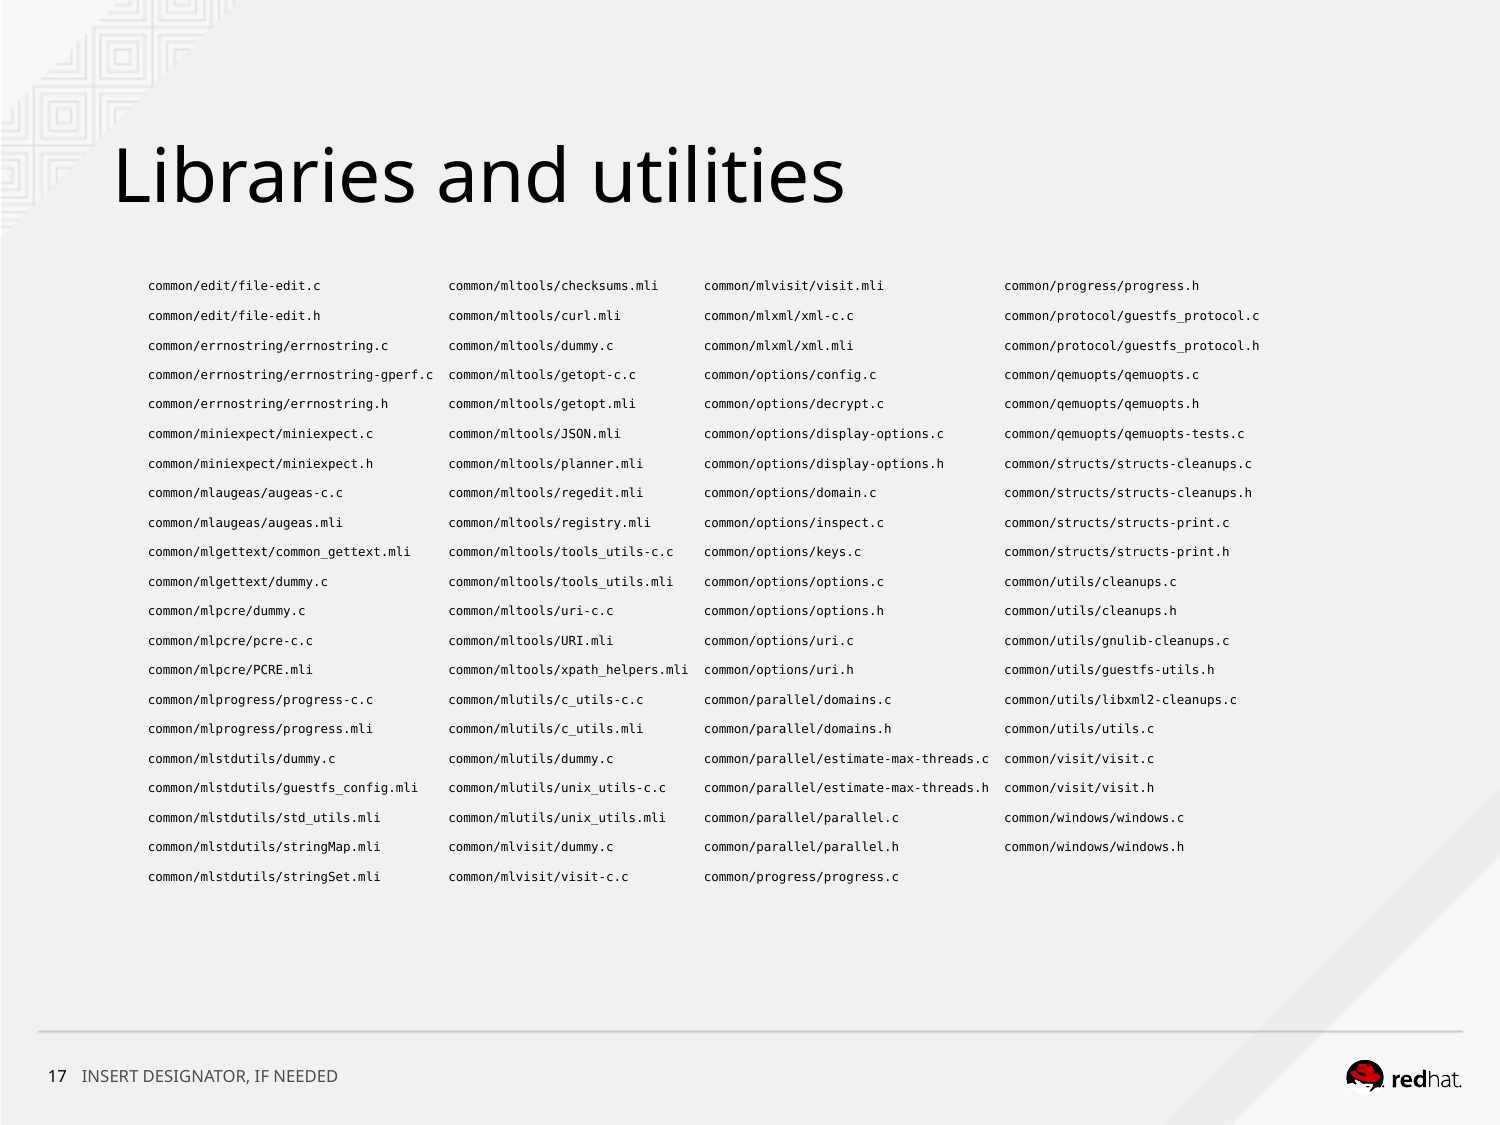

# Libraries and utilities
common/edit/file-edit.c common/mltools/checksums.mli common/mlvisit/visit.mli common/progress/progress.h
common/edit/file-edit.h common/mltools/curl.mli common/mlxml/xml-c.c common/protocol/guestfs_protocol.c
common/errnostring/errnostring.c common/mltools/dummy.c common/mlxml/xml.mli common/protocol/guestfs_protocol.h
common/errnostring/errnostring-gperf.c common/mltools/getopt-c.c common/options/config.c common/qemuopts/qemuopts.c
common/errnostring/errnostring.h common/mltools/getopt.mli common/options/decrypt.c common/qemuopts/qemuopts.h
common/miniexpect/miniexpect.c common/mltools/JSON.mli common/options/display-options.c common/qemuopts/qemuopts-tests.c
common/miniexpect/miniexpect.h common/mltools/planner.mli common/options/display-options.h common/structs/structs-cleanups.c
common/mlaugeas/augeas-c.c common/mltools/regedit.mli common/options/domain.c common/structs/structs-cleanups.h
common/mlaugeas/augeas.mli common/mltools/registry.mli common/options/inspect.c common/structs/structs-print.c
common/mlgettext/common_gettext.mli common/mltools/tools_utils-c.c common/options/keys.c common/structs/structs-print.h
common/mlgettext/dummy.c common/mltools/tools_utils.mli common/options/options.c common/utils/cleanups.c
common/mlpcre/dummy.c common/mltools/uri-c.c common/options/options.h common/utils/cleanups.h
common/mlpcre/pcre-c.c common/mltools/URI.mli common/options/uri.c common/utils/gnulib-cleanups.c
common/mlpcre/PCRE.mli common/mltools/xpath_helpers.mli common/options/uri.h common/utils/guestfs-utils.h
common/mlprogress/progress-c.c common/mlutils/c_utils-c.c common/parallel/domains.c common/utils/libxml2-cleanups.c
common/mlprogress/progress.mli common/mlutils/c_utils.mli common/parallel/domains.h common/utils/utils.c
common/mlstdutils/dummy.c common/mlutils/dummy.c common/parallel/estimate-max-threads.c common/visit/visit.c
common/mlstdutils/guestfs_config.mli common/mlutils/unix_utils-c.c common/parallel/estimate-max-threads.h common/visit/visit.h
common/mlstdutils/std_utils.mli common/mlutils/unix_utils.mli common/parallel/parallel.c common/windows/windows.c
common/mlstdutils/stringMap.mli common/mlvisit/dummy.c common/parallel/parallel.h common/windows/windows.h
common/mlstdutils/stringSet.mli common/mlvisit/visit-c.c common/progress/progress.c
17
INSERT DESIGNATOR, IF NEEDED